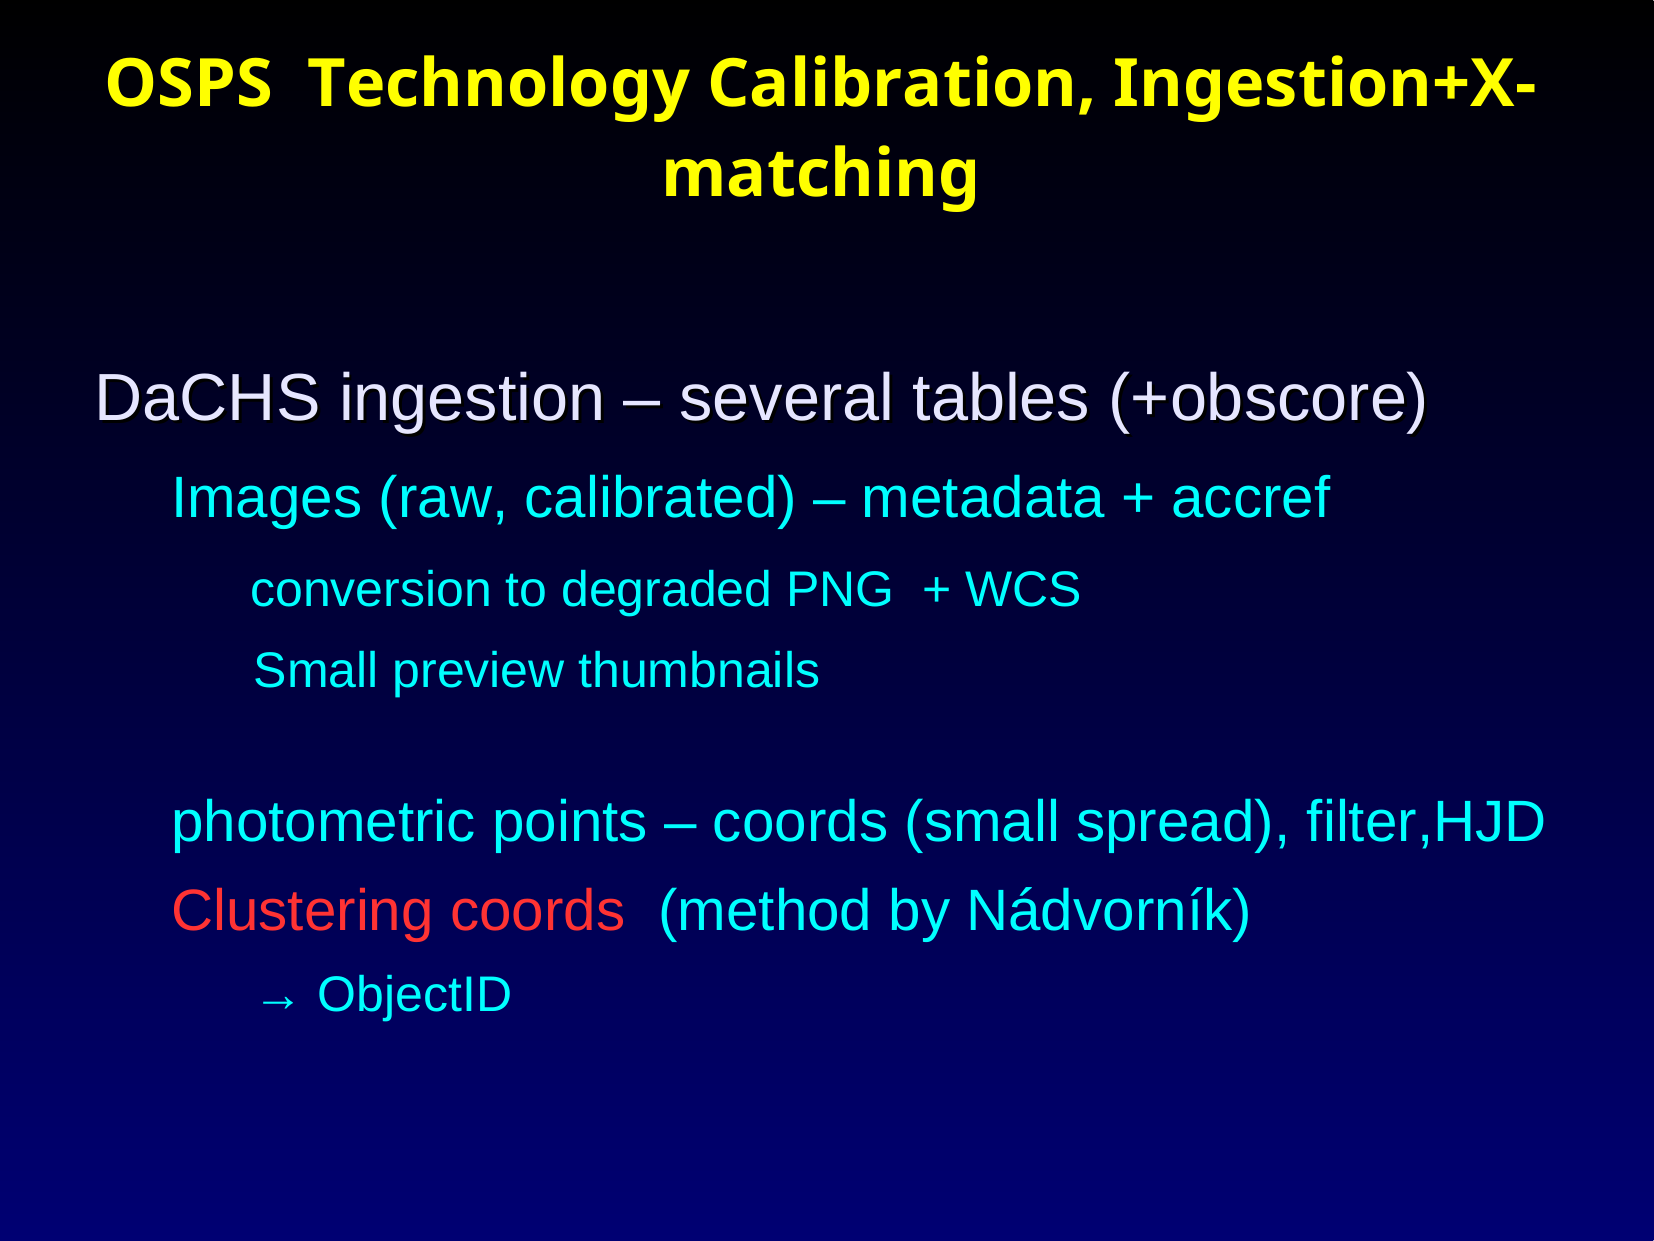

# OSPS Technology Calibration, Ingestion+X-matching
DaCHS ingestion – several tables (+obscore)
Images (raw, calibrated) – metadata + accref
 conversion to degraded PNG + WCS
Small preview thumbnails
photometric points – coords (small spread), filter,HJD
Clustering coords (method by Nádvorník)
→ ObjectID